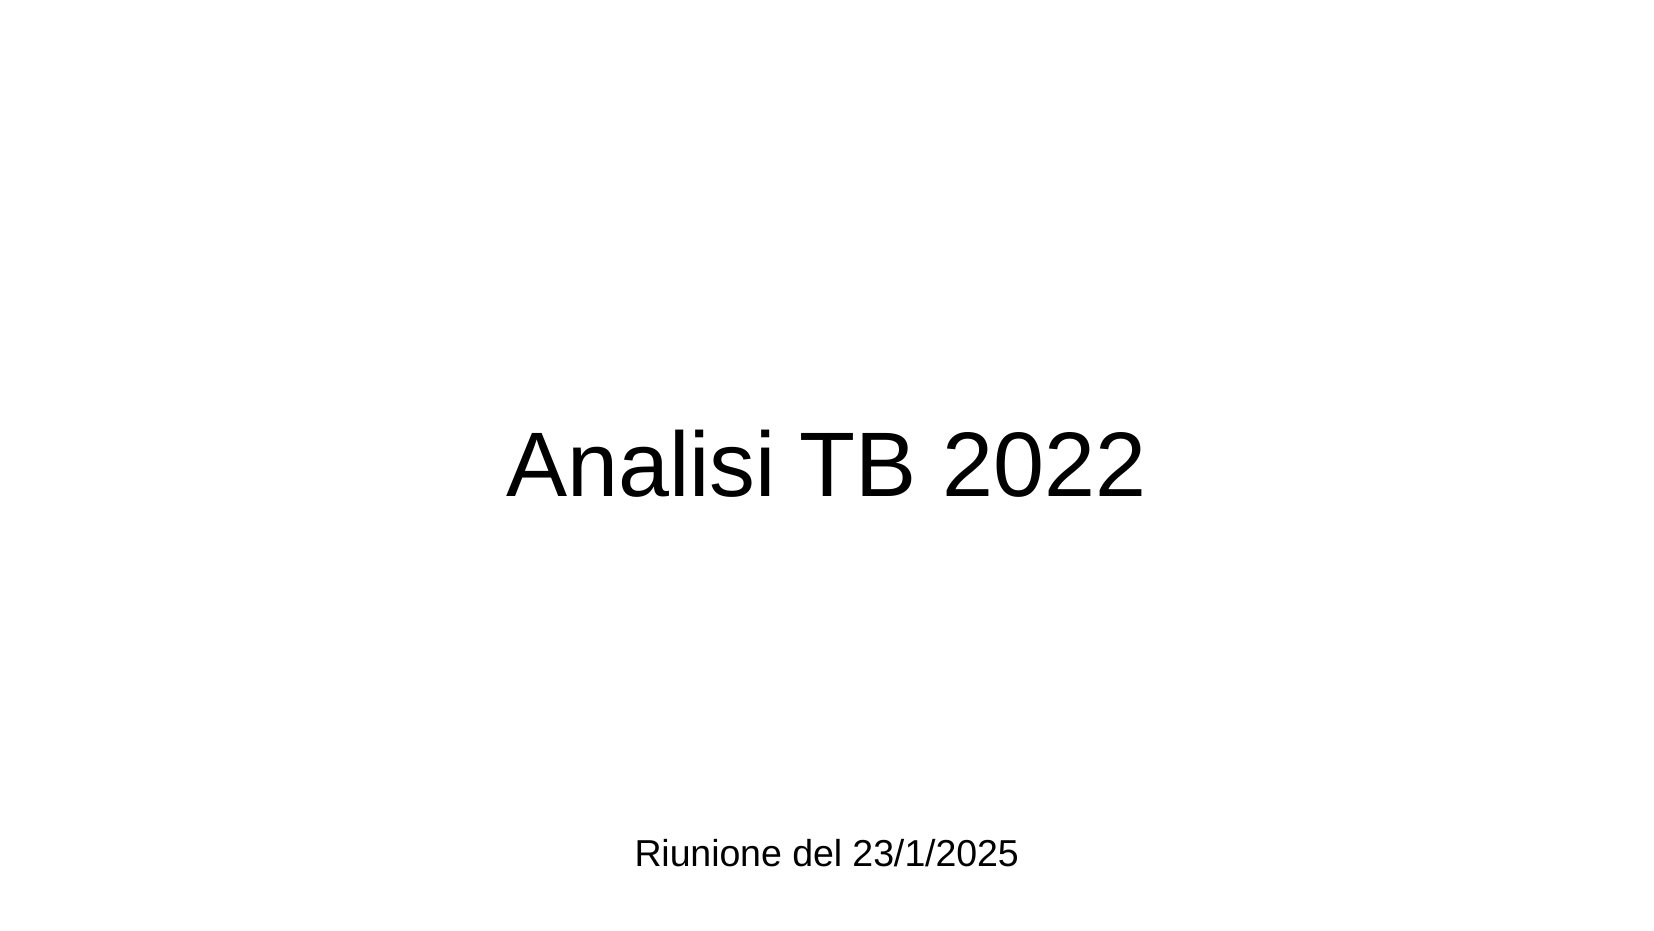

# Analisi TB 2022
Riunione del 23/1/2025